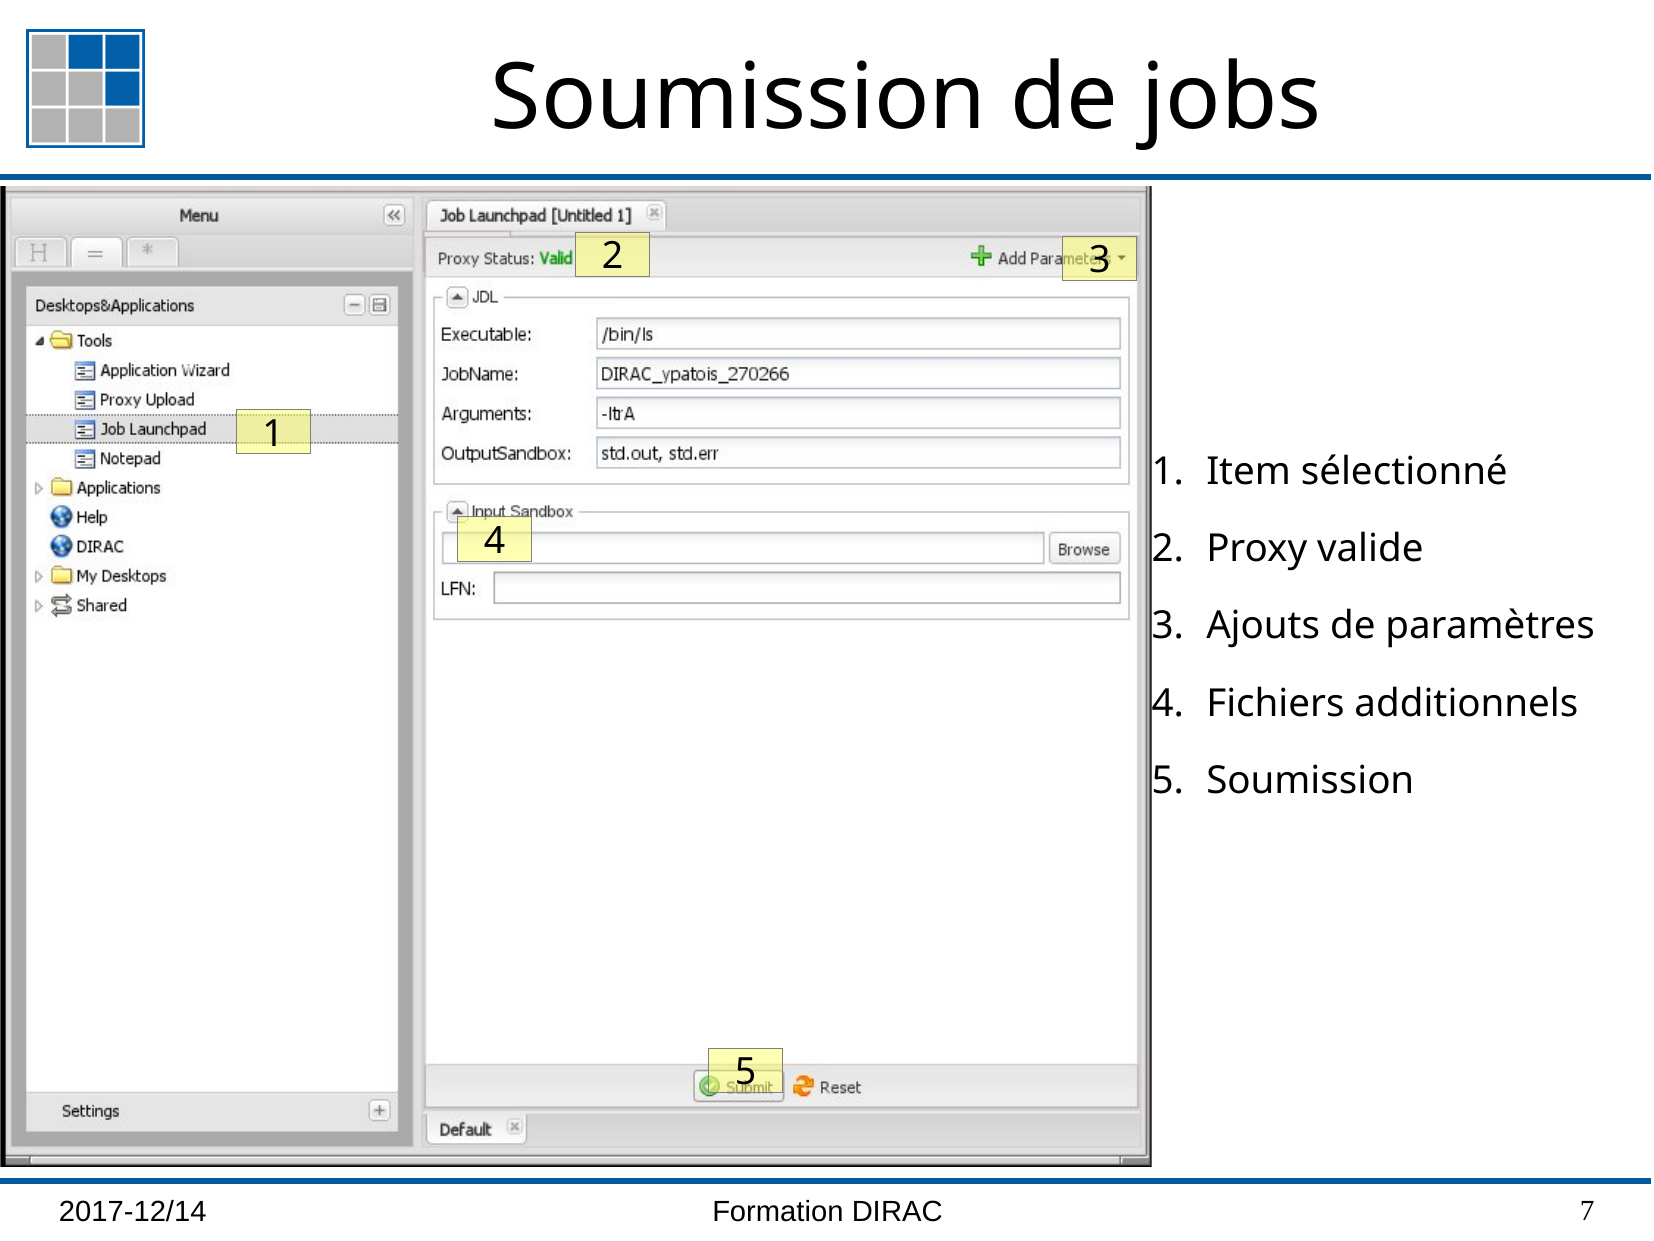

# Soumission de jobs
2
3
1
4
5
 Item sélectionné
 Proxy valide
 Ajouts de paramètres
 Fichiers additionnels
 Soumission
March 2017
BELLE 2 - LAL